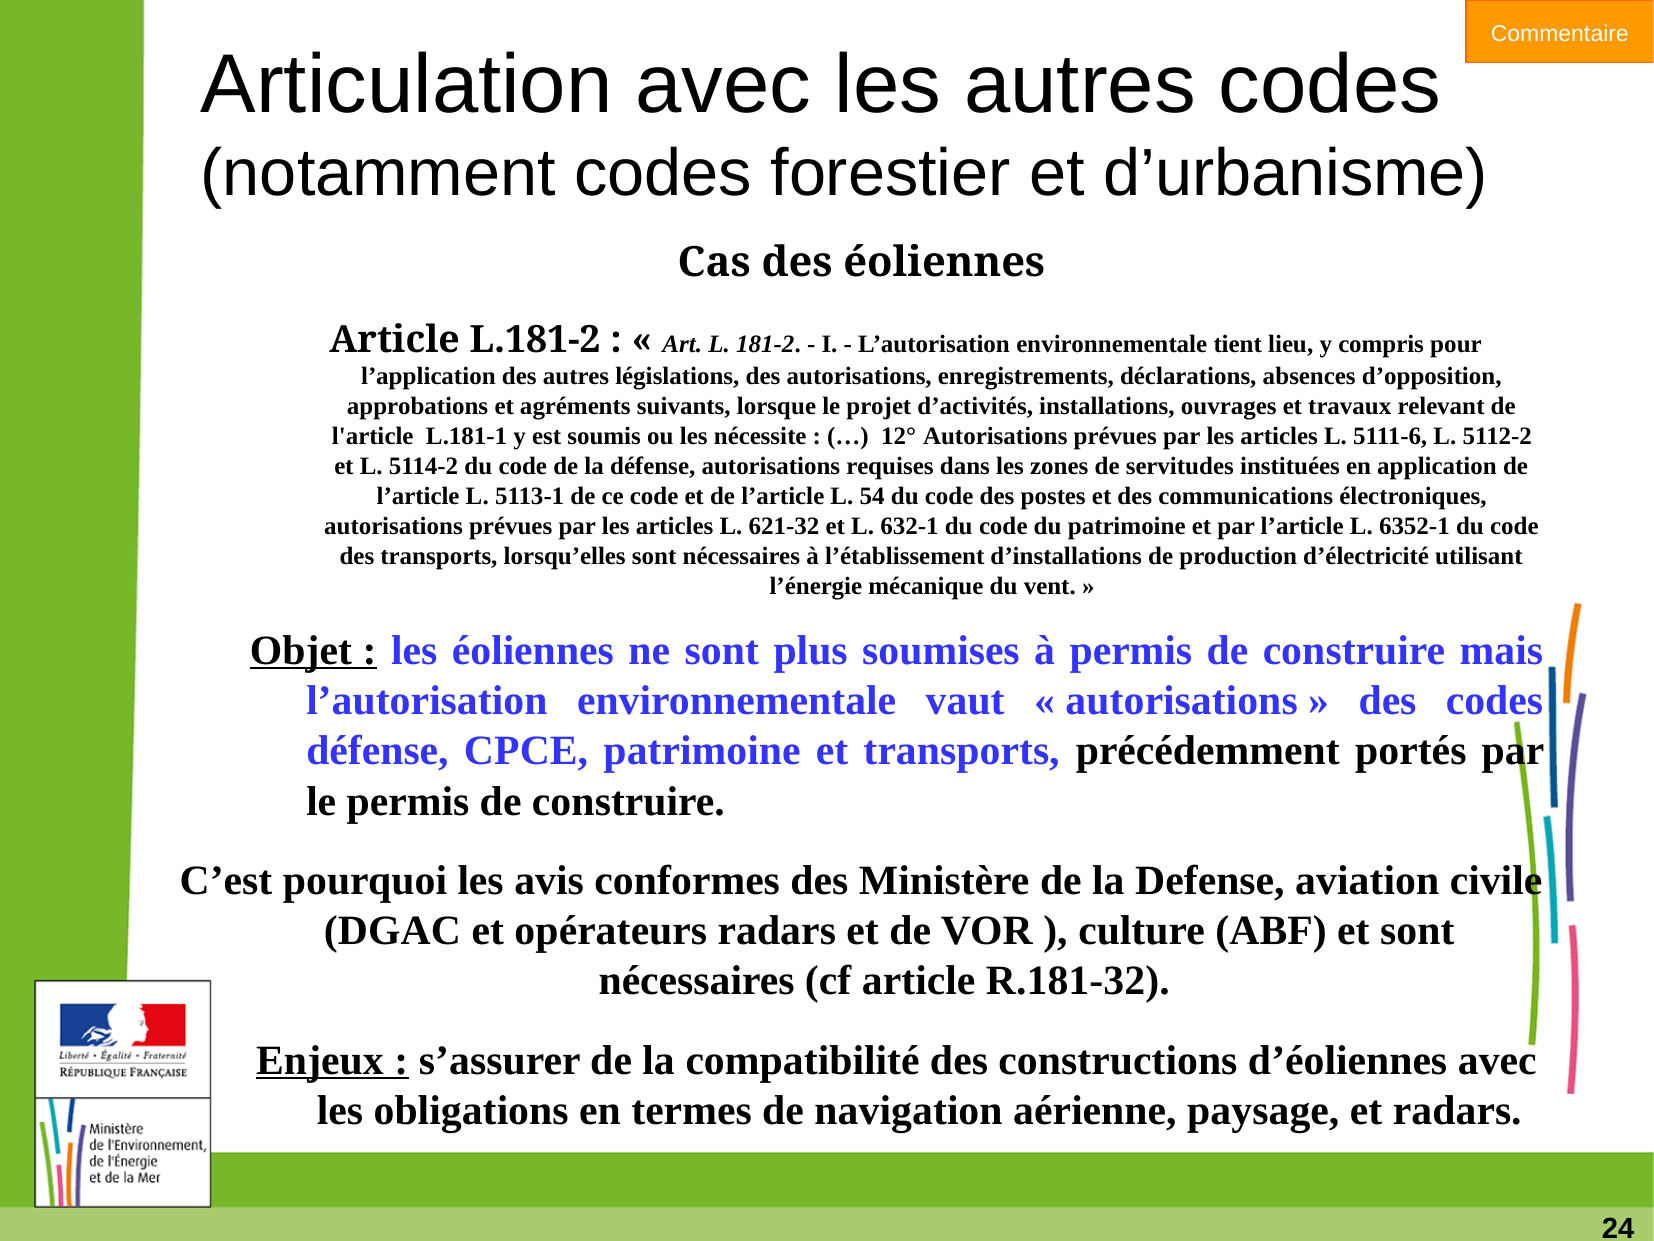

Commentaire
# Articulation avec les autres codes (notamment codes forestier et d’urbanisme)
Cas des éoliennes
Article L.181-2 : « Art. L. 181-2. - I. - L’autorisation environnementale tient lieu, y compris pour l’application des autres législations, des autorisations, enregistrements, déclarations, absences d’opposition, approbations et agréments suivants, lorsque le projet d’activités, installations, ouvrages et travaux relevant de l'article L.181-1 y est soumis ou les nécessite : (…)  12° Autorisations prévues par les articles L. 5111-6, L. 5112-2 et L. 5114-2 du code de la défense, autorisations requises dans les zones de servitudes instituées en application de l’article L. 5113-1 de ce code et de l’article L. 54 du code des postes et des communications électroniques, autorisations prévues par les articles L. 621-32 et L. 632-1 du code du patrimoine et par l’article L. 6352-1 du code des transports, lorsqu’elles sont nécessaires à l’établissement d’installations de production d’électricité utilisant l’énergie mécanique du vent. »
Objet : les éoliennes ne sont plus soumises à permis de construire mais l’autorisation environnementale vaut « autorisations » des codes défense, CPCE, patrimoine et transports, précédemment portés par le permis de construire.
C’est pourquoi les avis conformes des Ministère de la Defense, aviation civile (DGAC et opérateurs radars et de VOR ), culture (ABF) et sont nécessaires (cf article R.181-32).
Enjeux : s’assurer de la compatibilité des constructions d’éoliennes avec les obligations en termes de navigation aérienne, paysage, et radars.